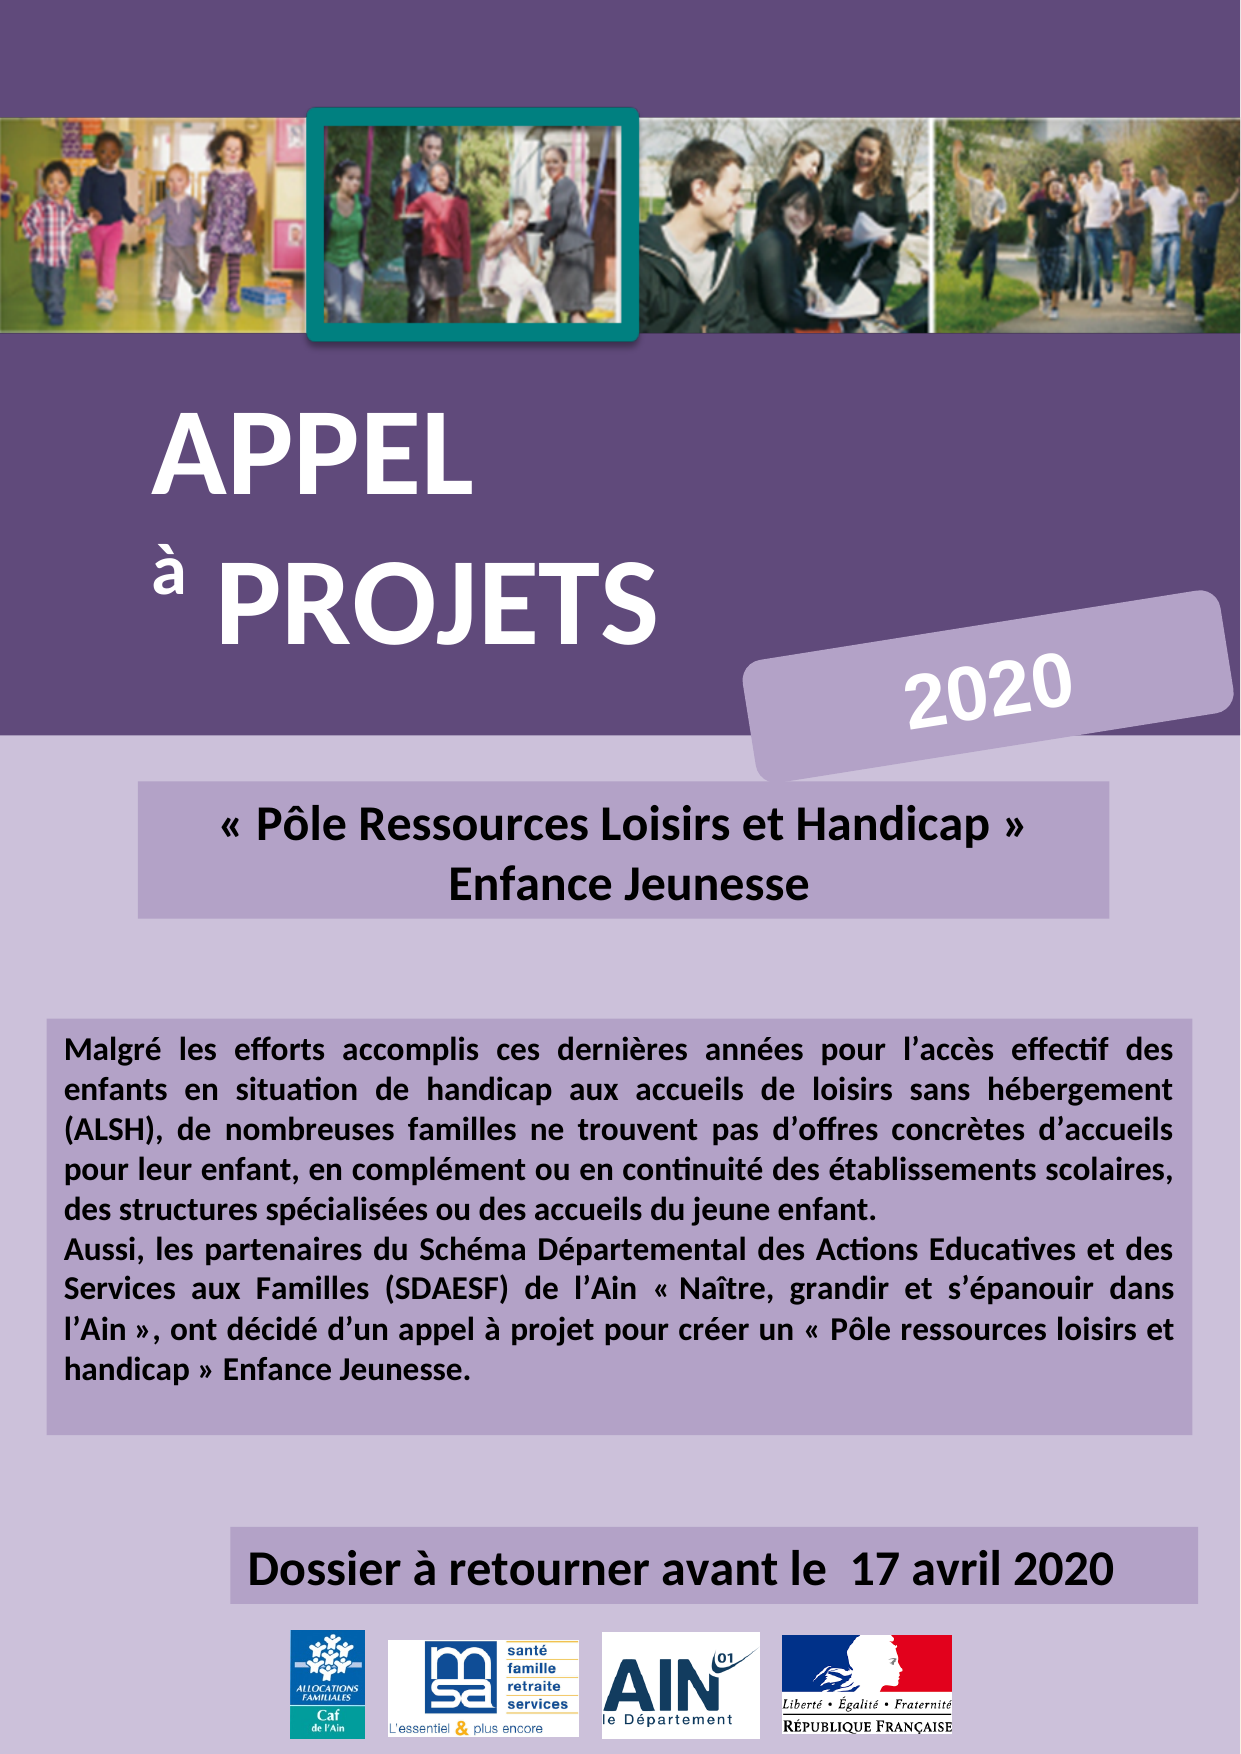

APPEL
à PROJETS
2020
« Pôle Ressources Loisirs et Handicap »
 Enfance Jeunesse
Malgré les efforts accomplis ces dernières années pour l’accès effectif des enfants en situation de handicap aux accueils de loisirs sans hébergement (ALSH), de nombreuses familles ne trouvent pas d’offres concrètes d’accueils pour leur enfant, en complément ou en continuité des établissements scolaires, des structures spécialisées ou des accueils du jeune enfant.
Aussi, les partenaires du Schéma Départemental des Actions Educatives et des Services aux Familles (SDAESF) de l’Ain « Naître, grandir et s’épanouir dans l’Ain », ont décidé d’un appel à projet pour créer un « Pôle ressources loisirs et handicap » Enfance Jeunesse.
Dossier à retourner avant le 17 avril 2020